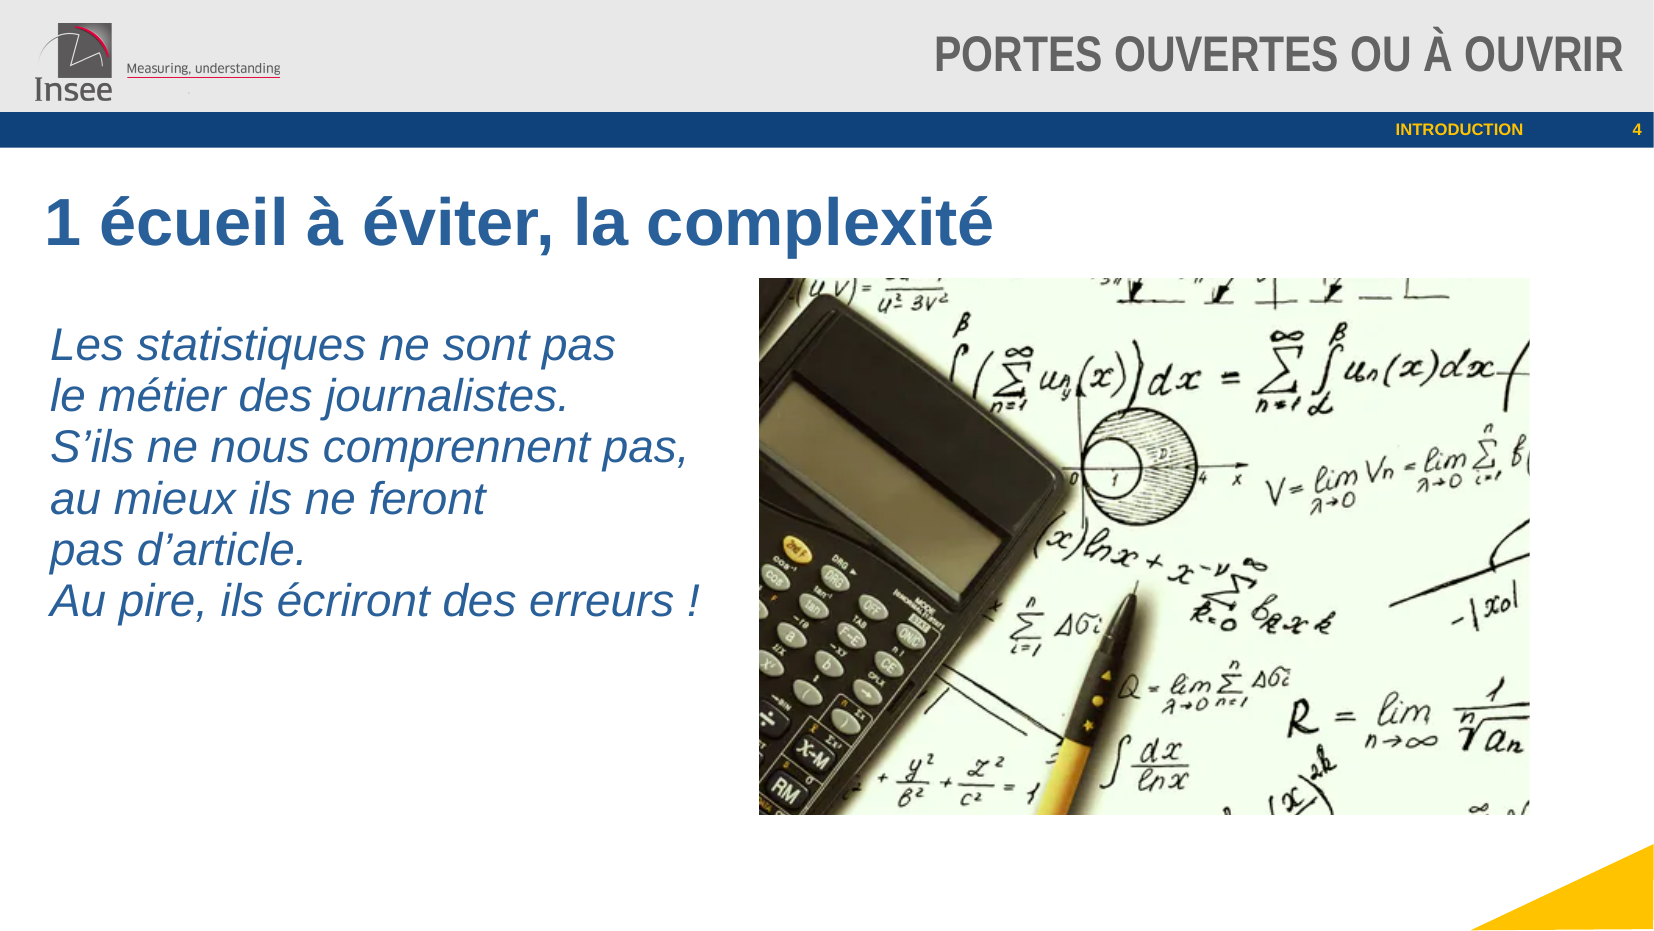

# Portes ouvertes ou à ouvrir
Introduction
4
1 écueil à éviter, la complexité
Les statistiques ne sont pas
le métier des journalistes.
S’ils ne nous comprennent pas, au mieux ils ne feront
pas d’article.
Au pire, ils écriront des erreurs !